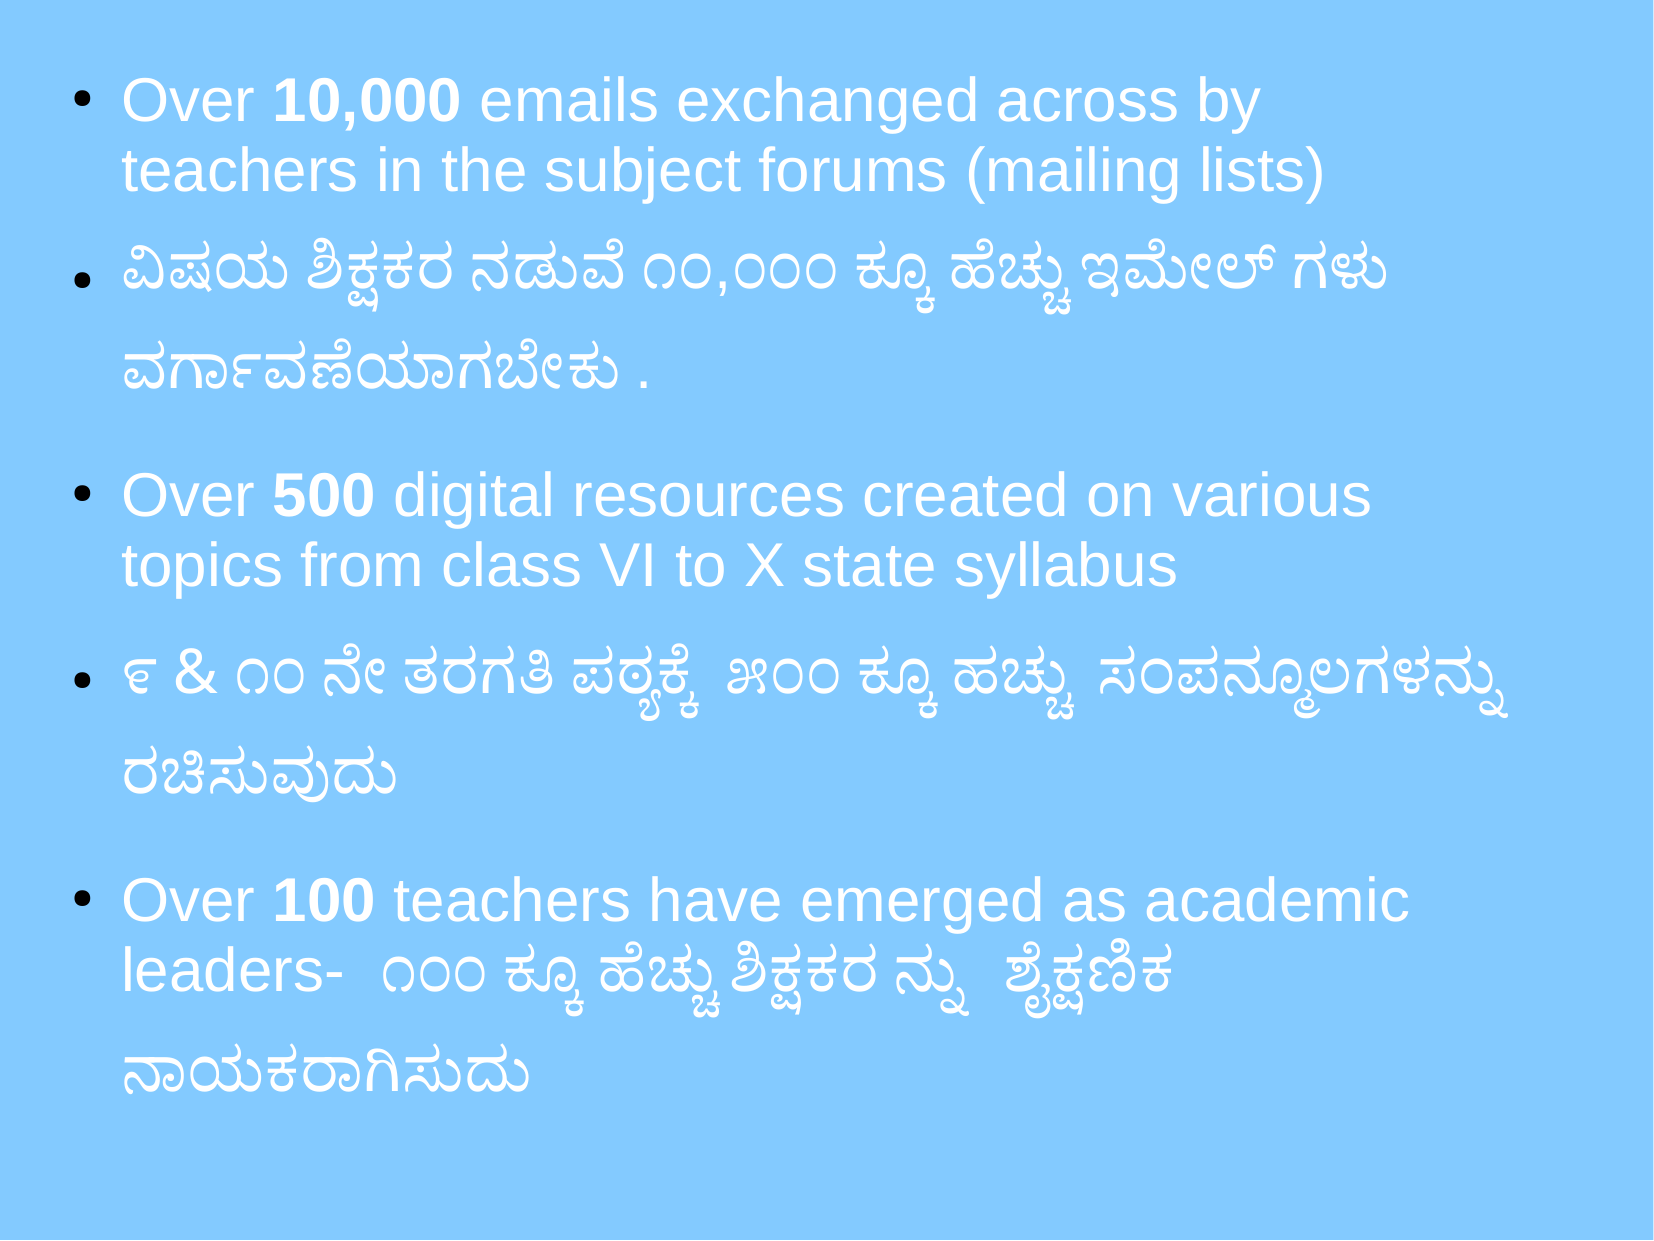

# Over 10,000 emails exchanged across by teachers in the subject forums (mailing lists)
ವಿಷಯ ಶಿಕ್ಷಕರ ನಡುವೆ ೧೦,೦೦೦ ಕ್ಕೂ ಹೆಚ್ಚು ಇಮೇಲ್ ಗಳು ವರ್ಗಾವಣೆಯಾಗಬೇಕು .
Over 500 digital resources created on various topics from class VI to X state syllabus
೯ & ೧೦ ನೇ ತರಗತಿ ಪಠ್ಯಕ್ಕೆ ೫೦೦ ಕ್ಕೂ ಹಚ್ಚು ಸಂಪನ್ಮೂಲಗಳನ್ನು ರಚಿಸುವುದು
Over 100 teachers have emerged as academic leaders- ೧೦೦ ಕ್ಕೂ ಹೆಚ್ಚು ಶಿಕ್ಷಕರ ನ್ನು ಶೈಕ್ಷಣಿಕ ನಾಯಕರಾಗಿಸುದು